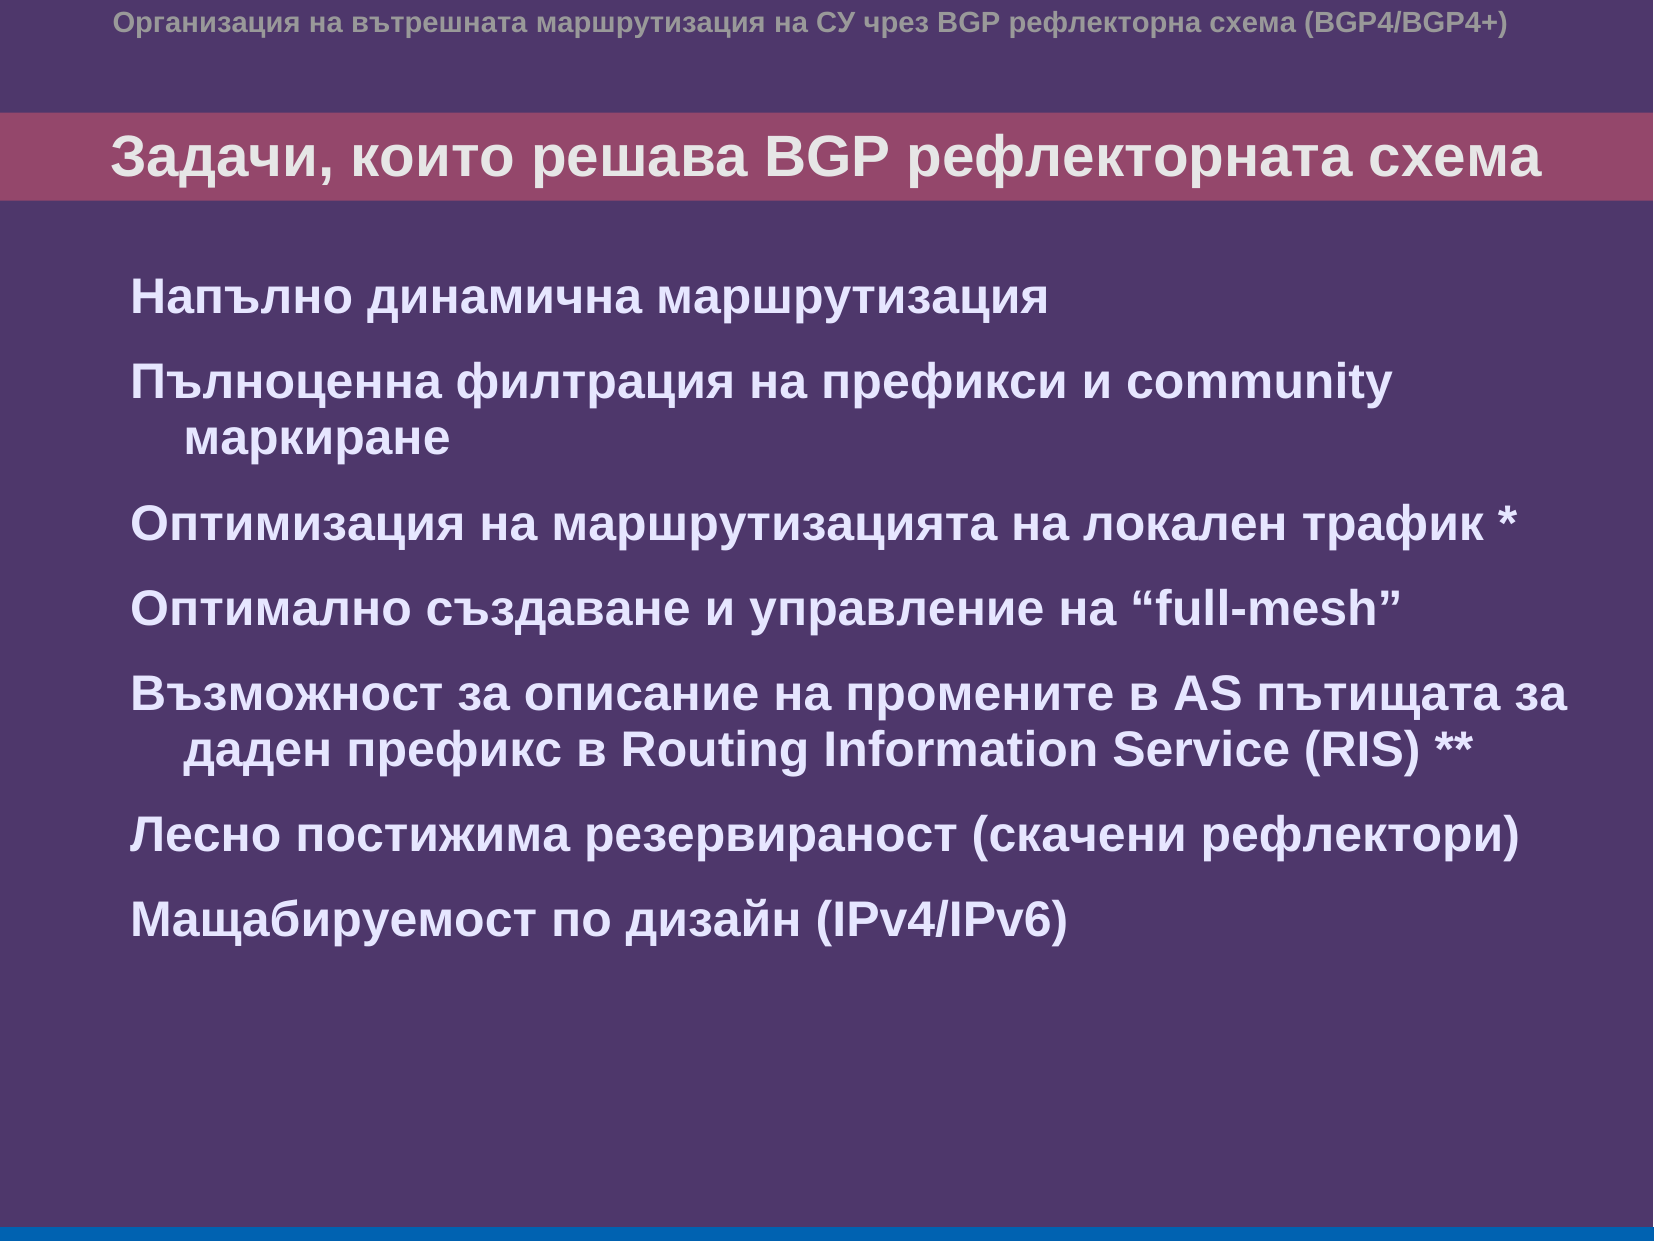

Организация на вътрешната маршрутизация на СУ чрез BGP рефлекторна схема (BGP4/BGP4+)
# Задачи, които решава BGP рефлекторната схема
Напълно динамична маршрутизация
Пълноценна филтрация на префикси и community маркиране
Оптимизация на маршрутизацията на локален трафик *
Оптимално създаване и управление на “full-mesh”
Възможност за описание на промените в AS пътищата за даден префикс в Routing Information Service (RIS) **
Лесно постижима резервираност (скачени рефлектори)
Мащабируемост по дизайн (IPv4/IPv6)